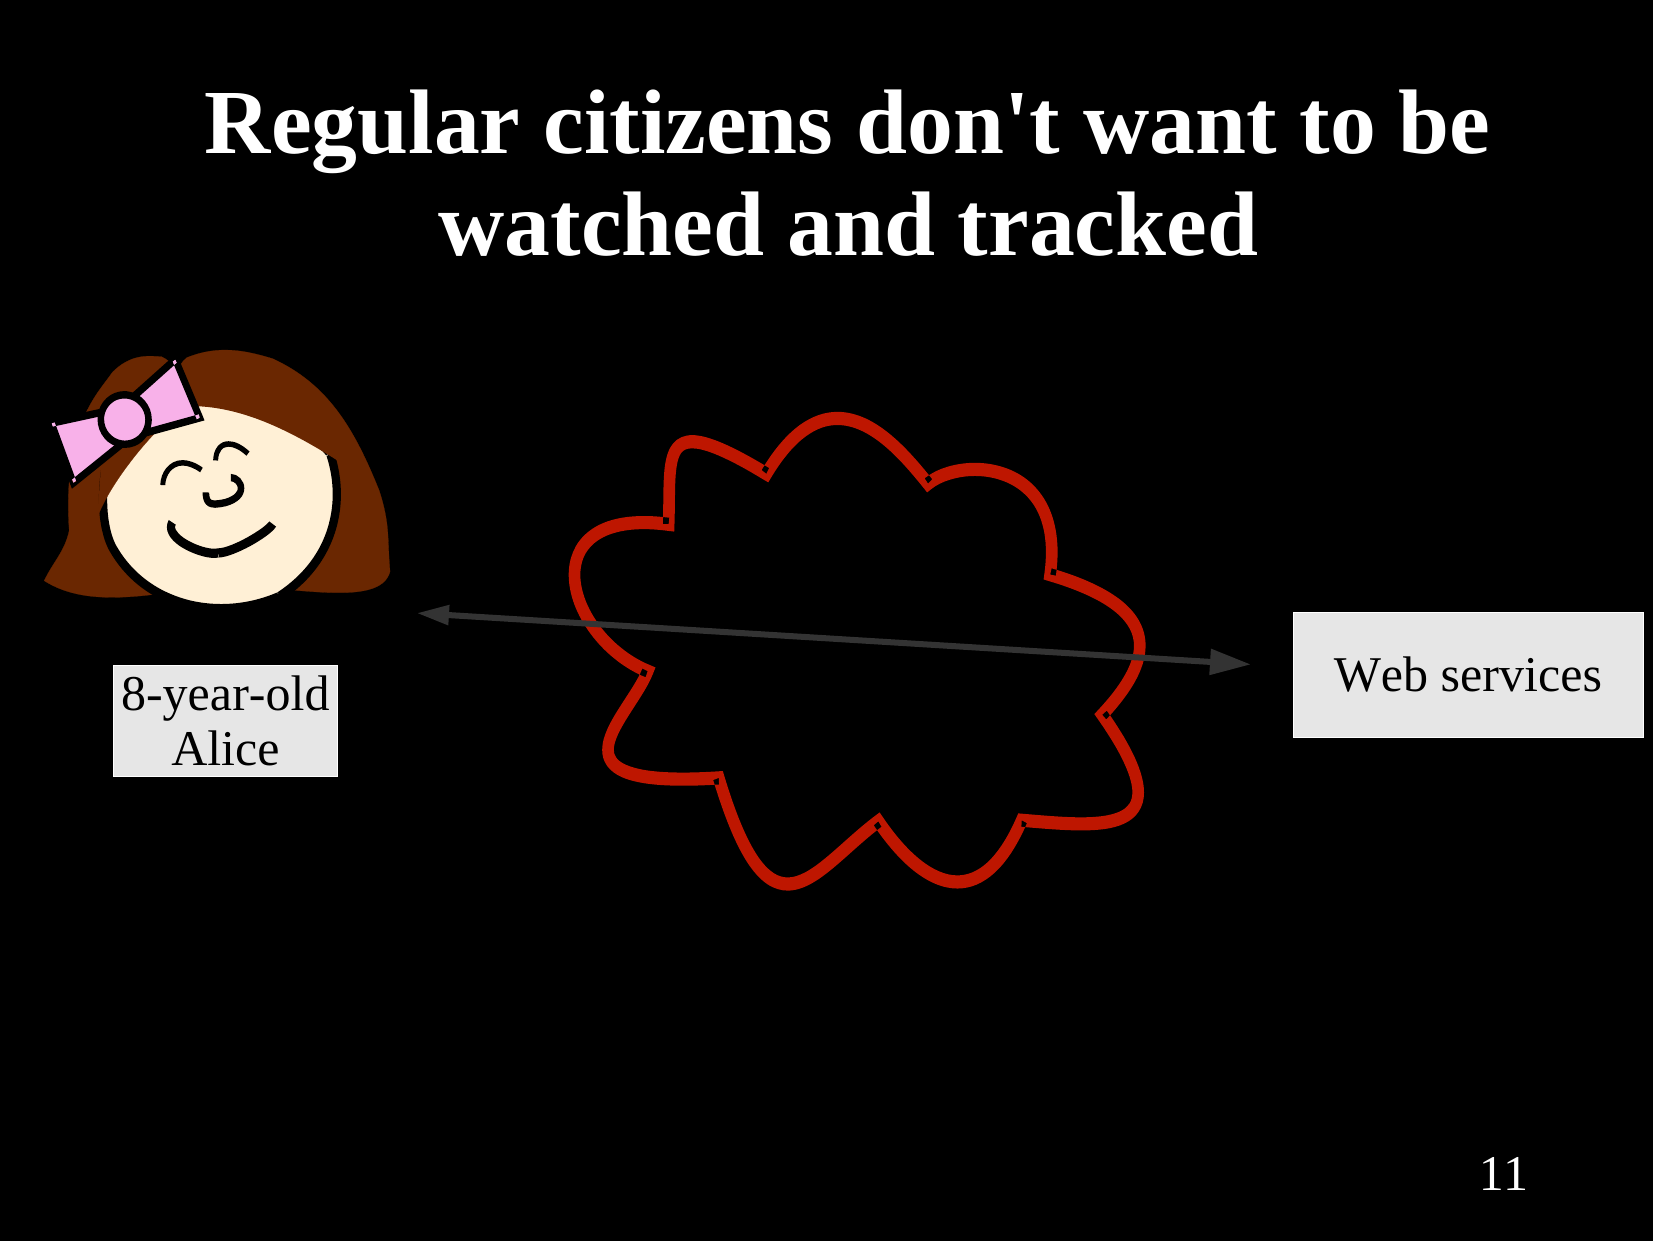

Regular citizens don't want to be watched and tracked
Web services
8-year-old
Alice